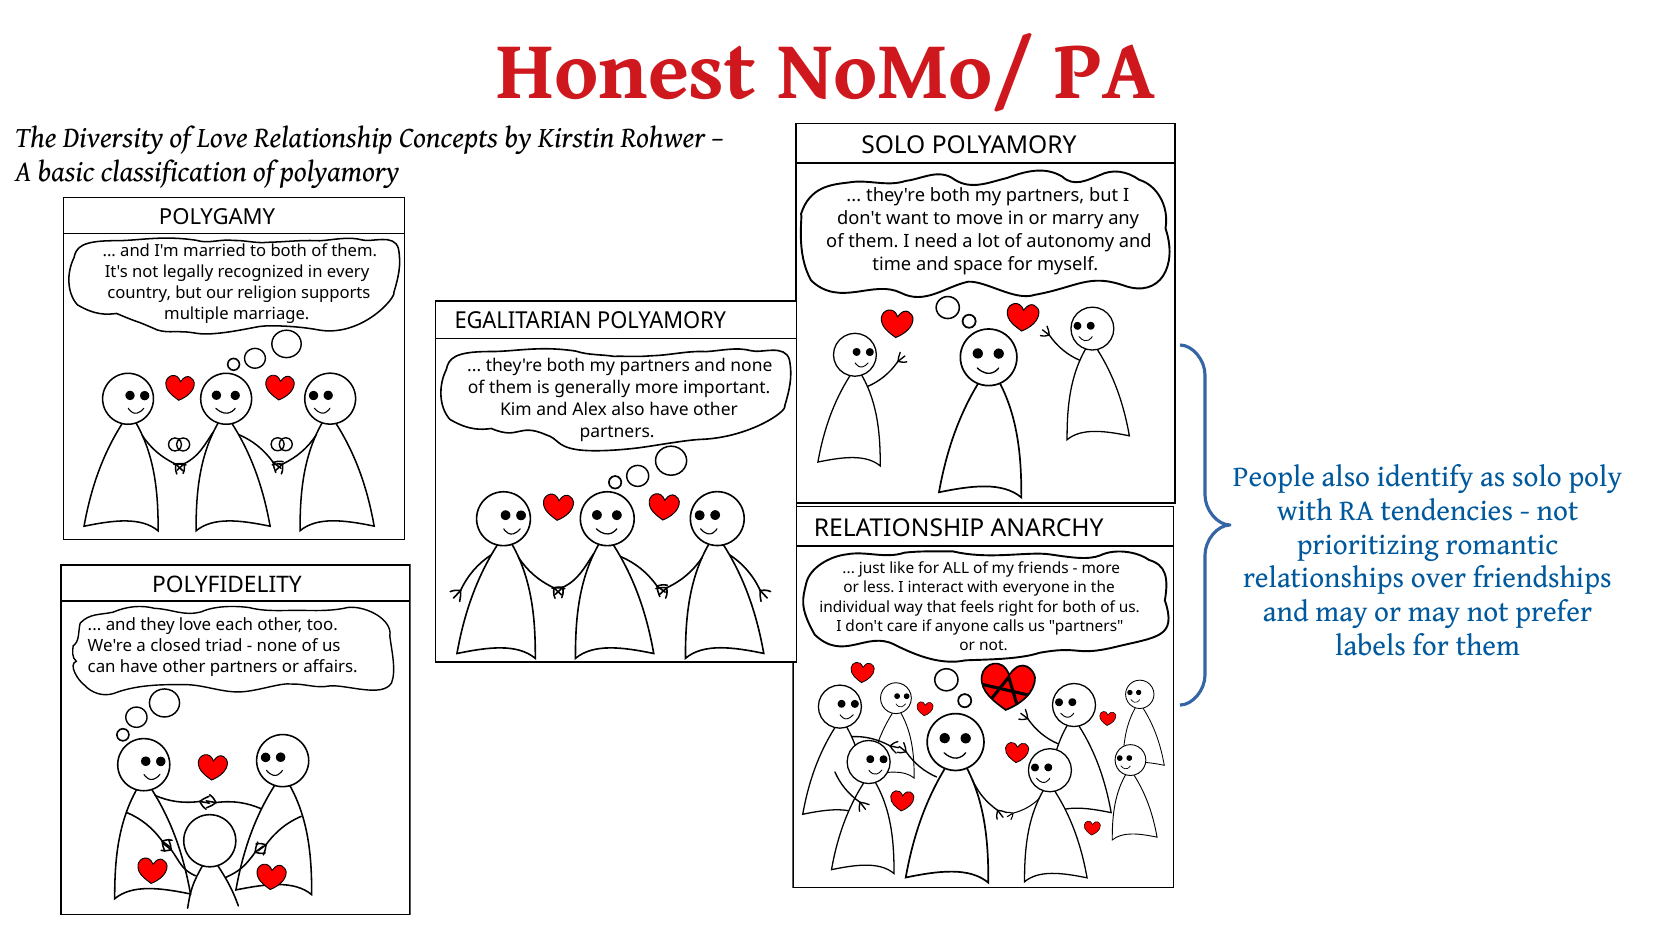

# Honest NoMo/ PA
The Diversity of Love Relationship Concepts by Kirstin Rohwer –
A basic classification of polyamory
People also identify as solo poly with RA tendencies - not prioritizing romantic relationships over friendships and may or may not prefer labels for them